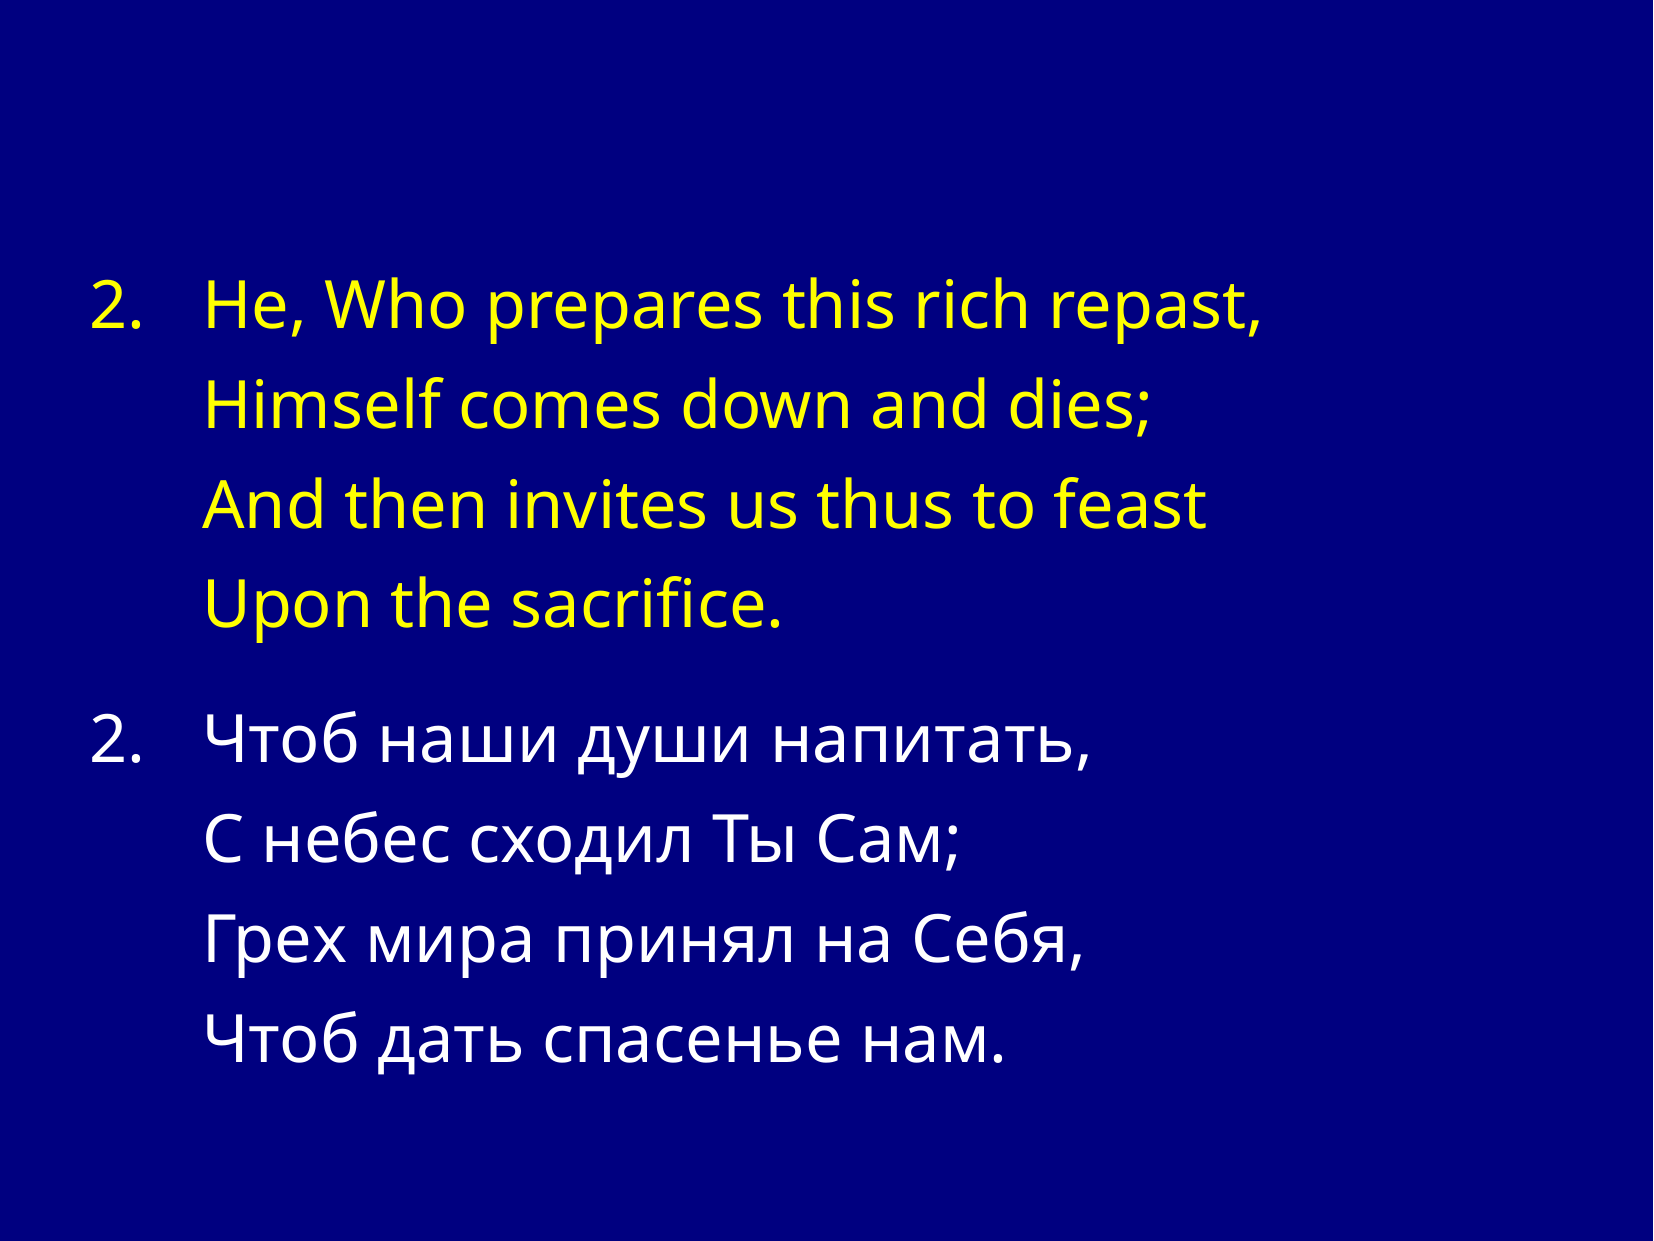

2.	He, Who prepares this rich repast,
	Himself comes down and dies;
	And then invites us thus to feast
	Upon the sacrifice.
2.	Чтоб наши души напитать,
	С небес сходил Ты Сам;
	Грех мира принял на Себя,
	Чтоб дать спасенье нам.